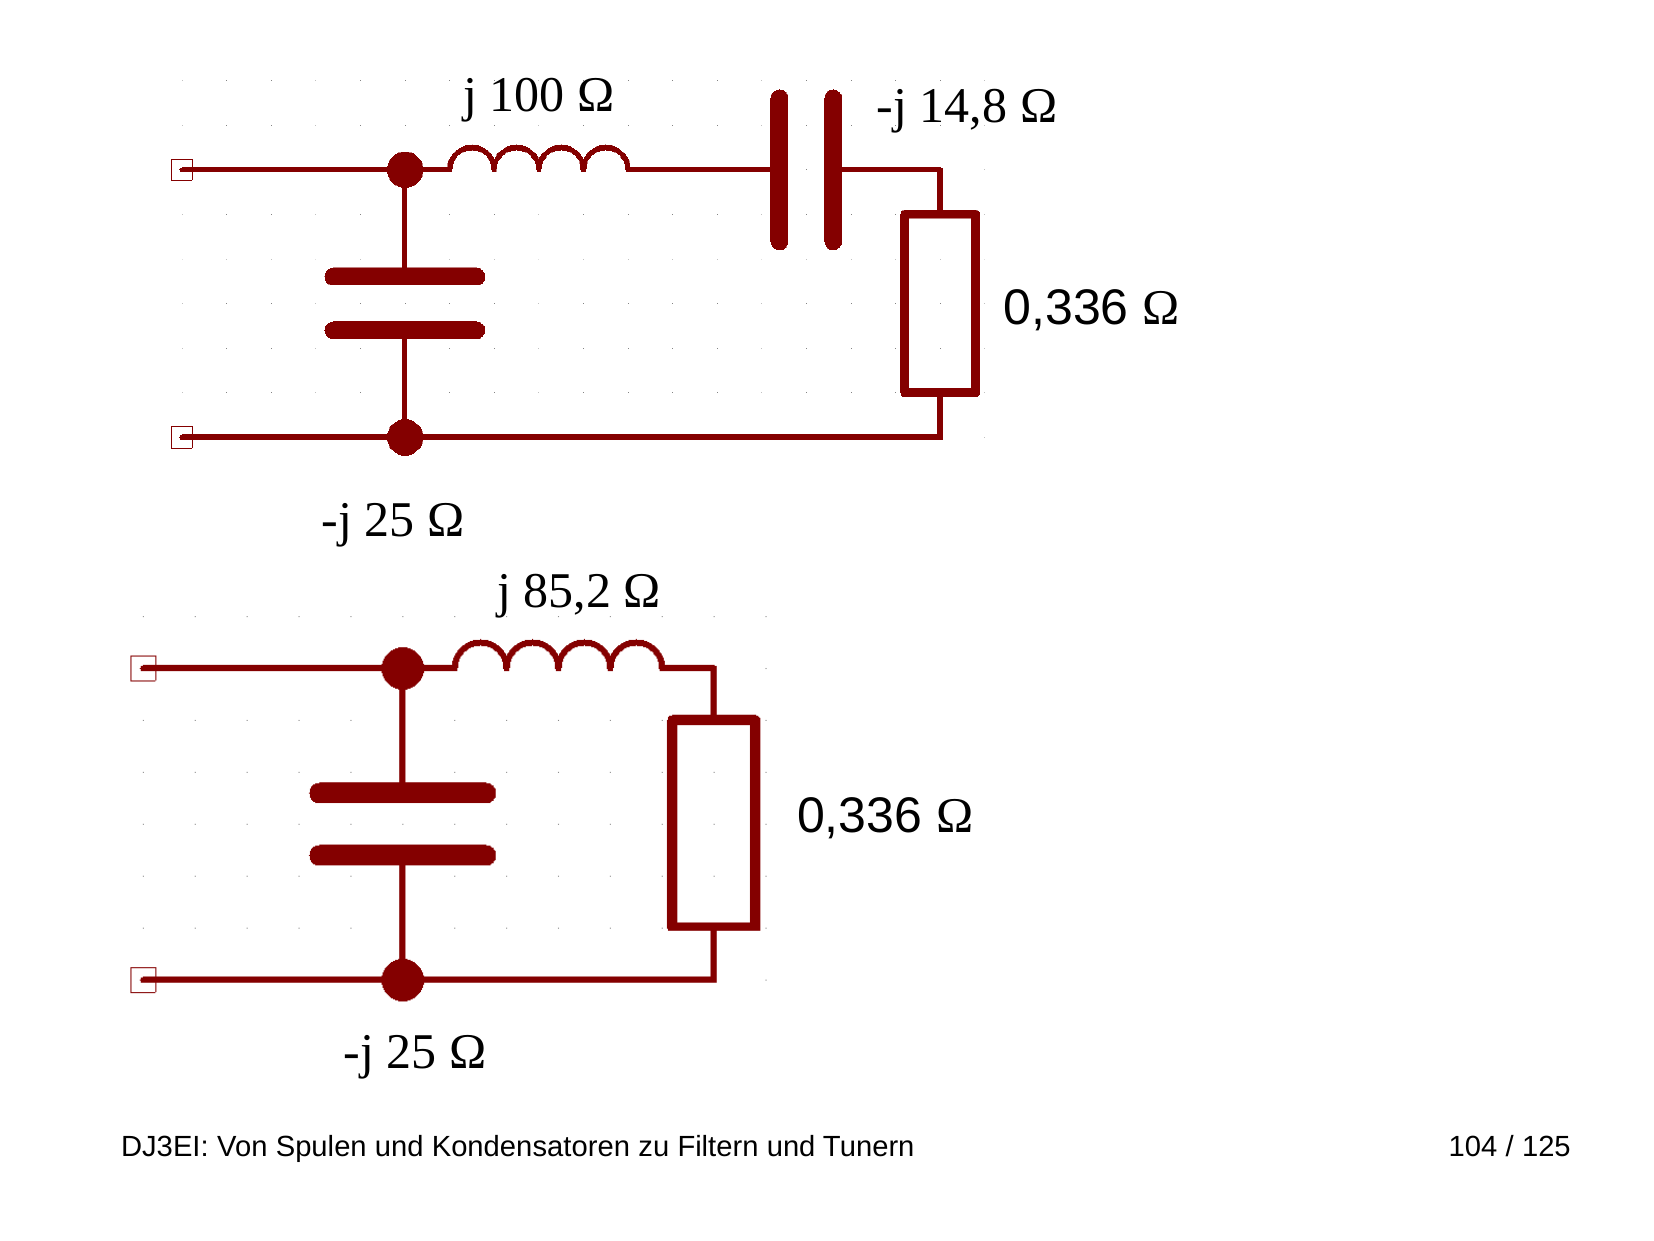

j 100 Ω
-j 14,8 Ω
0,336 Ω
-j 25 Ω
j 85,2 Ω
0,336 Ω
-j 25 Ω